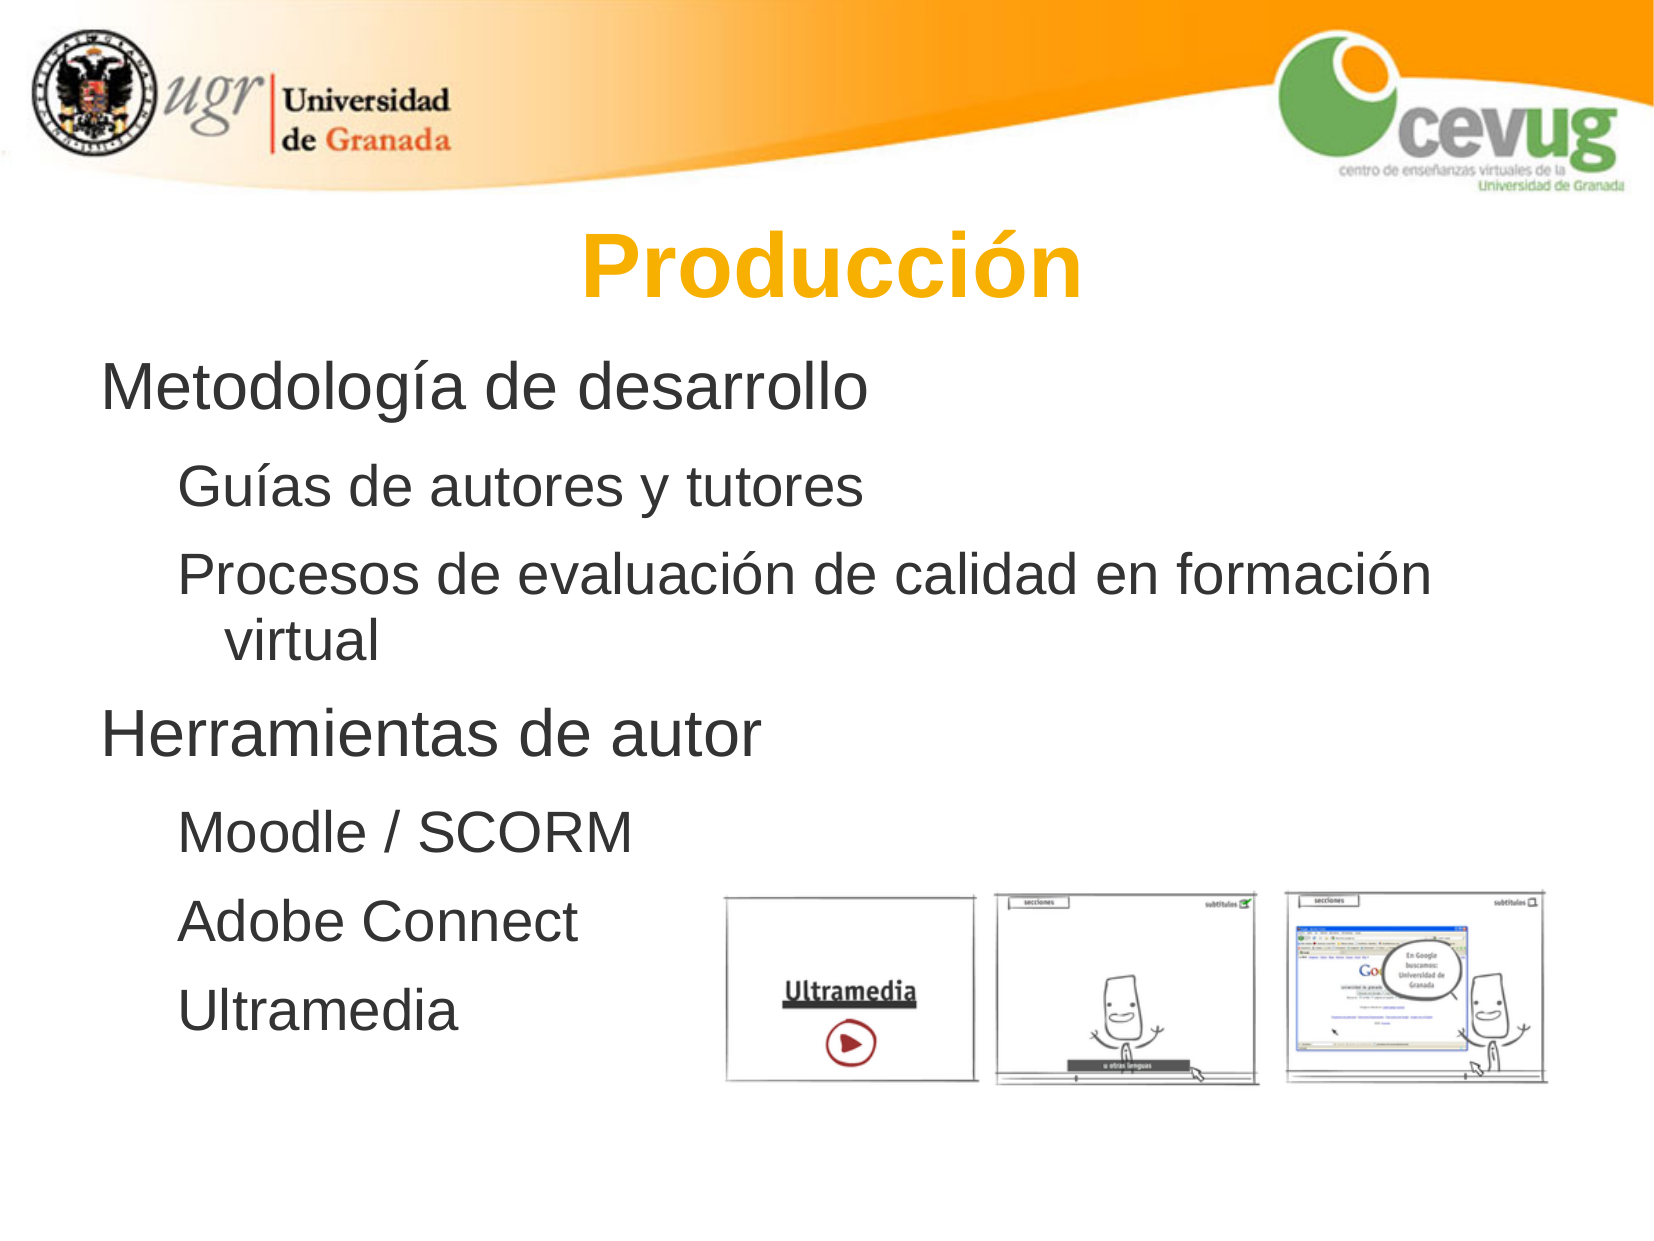

# Producción
Metodología de desarrollo
Guías de autores y tutores
Procesos de evaluación de calidad en formación virtual
Herramientas de autor
Moodle / SCORM
Adobe Connect
Ultramedia